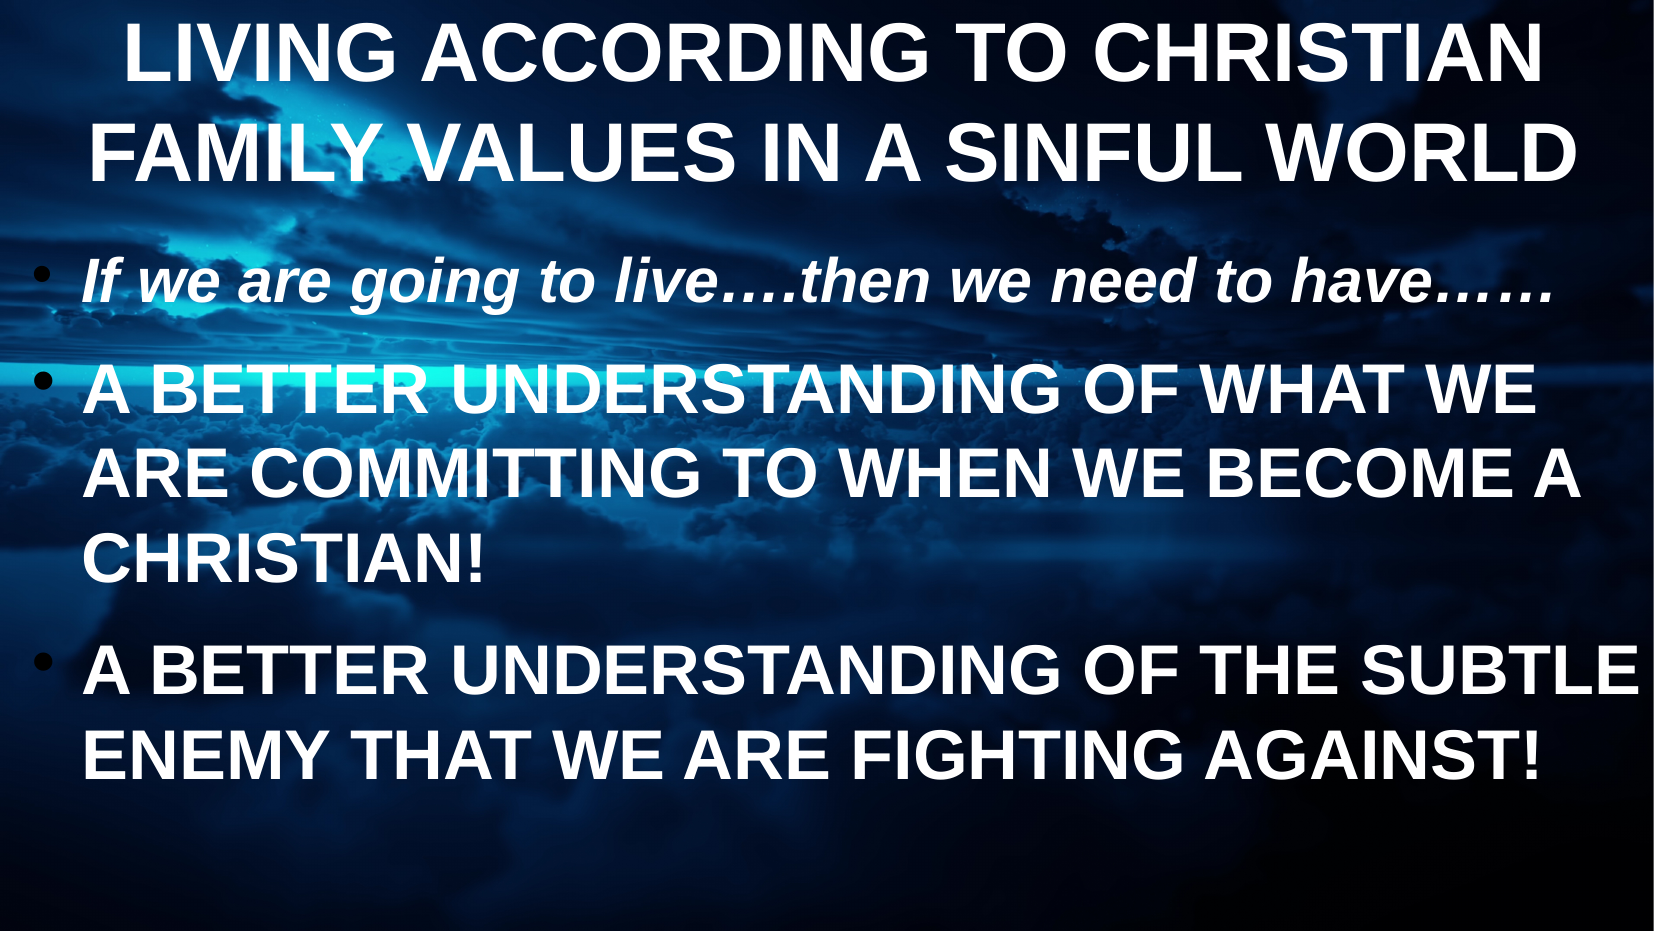

LIVING ACCORDING TO CHRISTIAN FAMILY VALUES IN A SINFUL WORLD
If we are going to live….then we need to have……
A BETTER UNDERSTANDING OF WHAT WE ARE COMMITTING TO WHEN WE BECOME A CHRISTIAN!
A BETTER UNDERSTANDING OF THE SUBTLE ENEMY THAT WE ARE FIGHTING AGAINST!